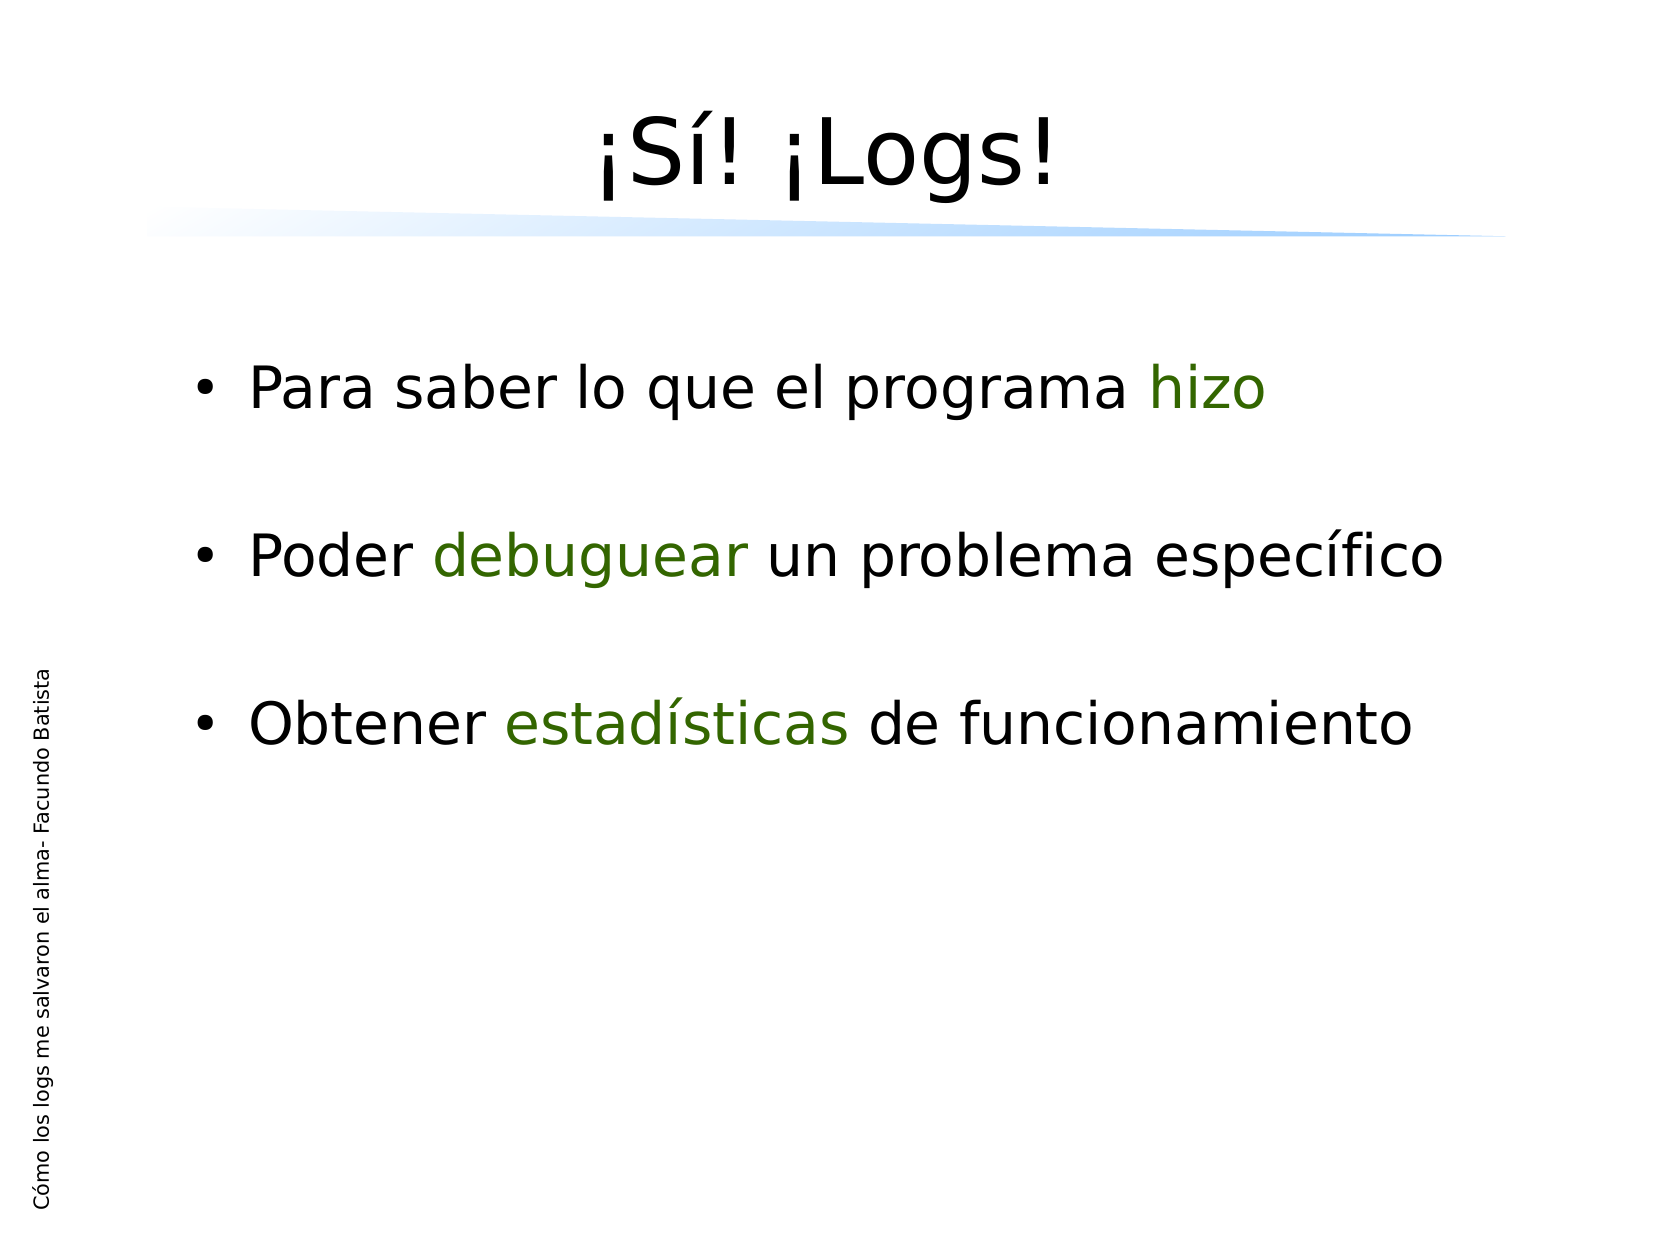

# ¡Sí! ¡Logs!
Para saber lo que el programa hizo
Poder debuguear un problema específico
Obtener estadísticas de funcionamiento